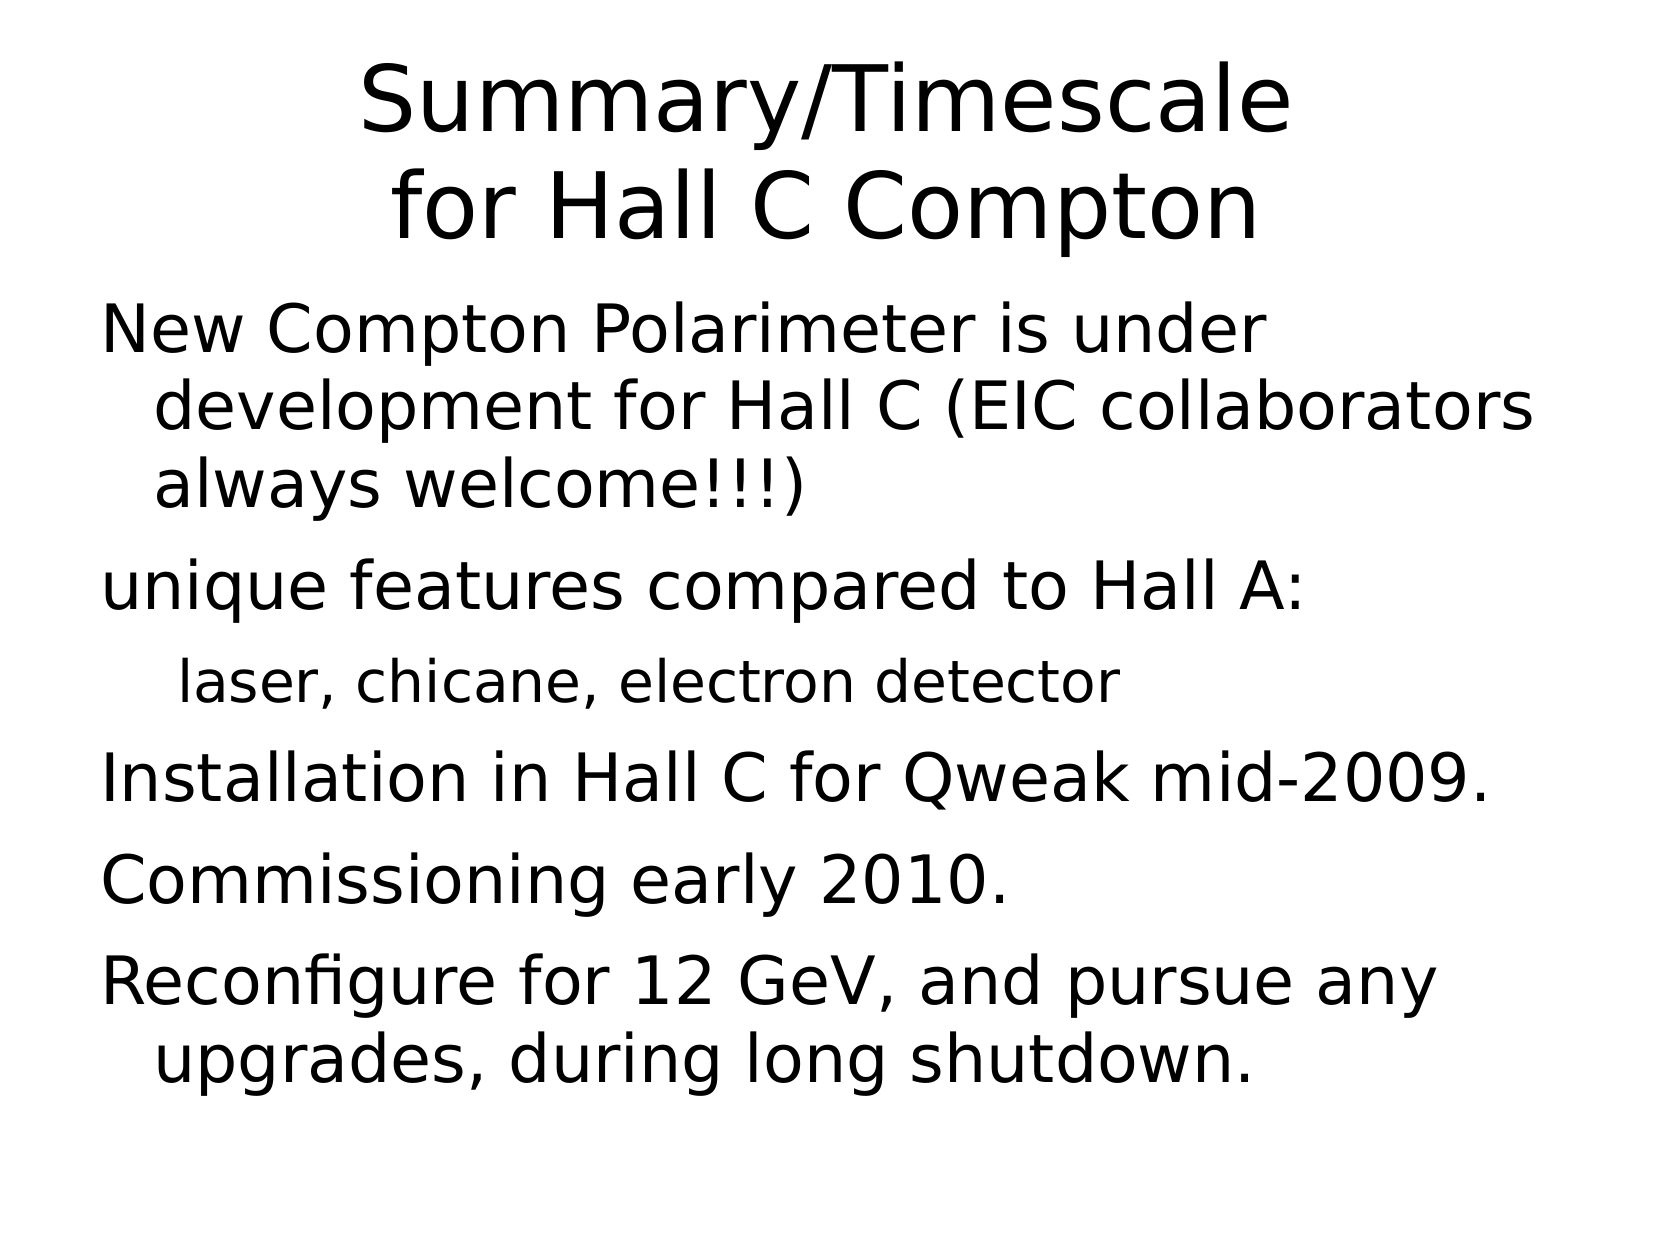

# Summary/Timescale for Hall C Compton
New Compton Polarimeter is under development for Hall C (EIC collaborators always welcome!!!)
unique features compared to Hall A:
laser, chicane, electron detector
Installation in Hall C for Qweak mid-2009.
Commissioning early 2010.
Reconfigure for 12 GeV, and pursue any upgrades, during long shutdown.